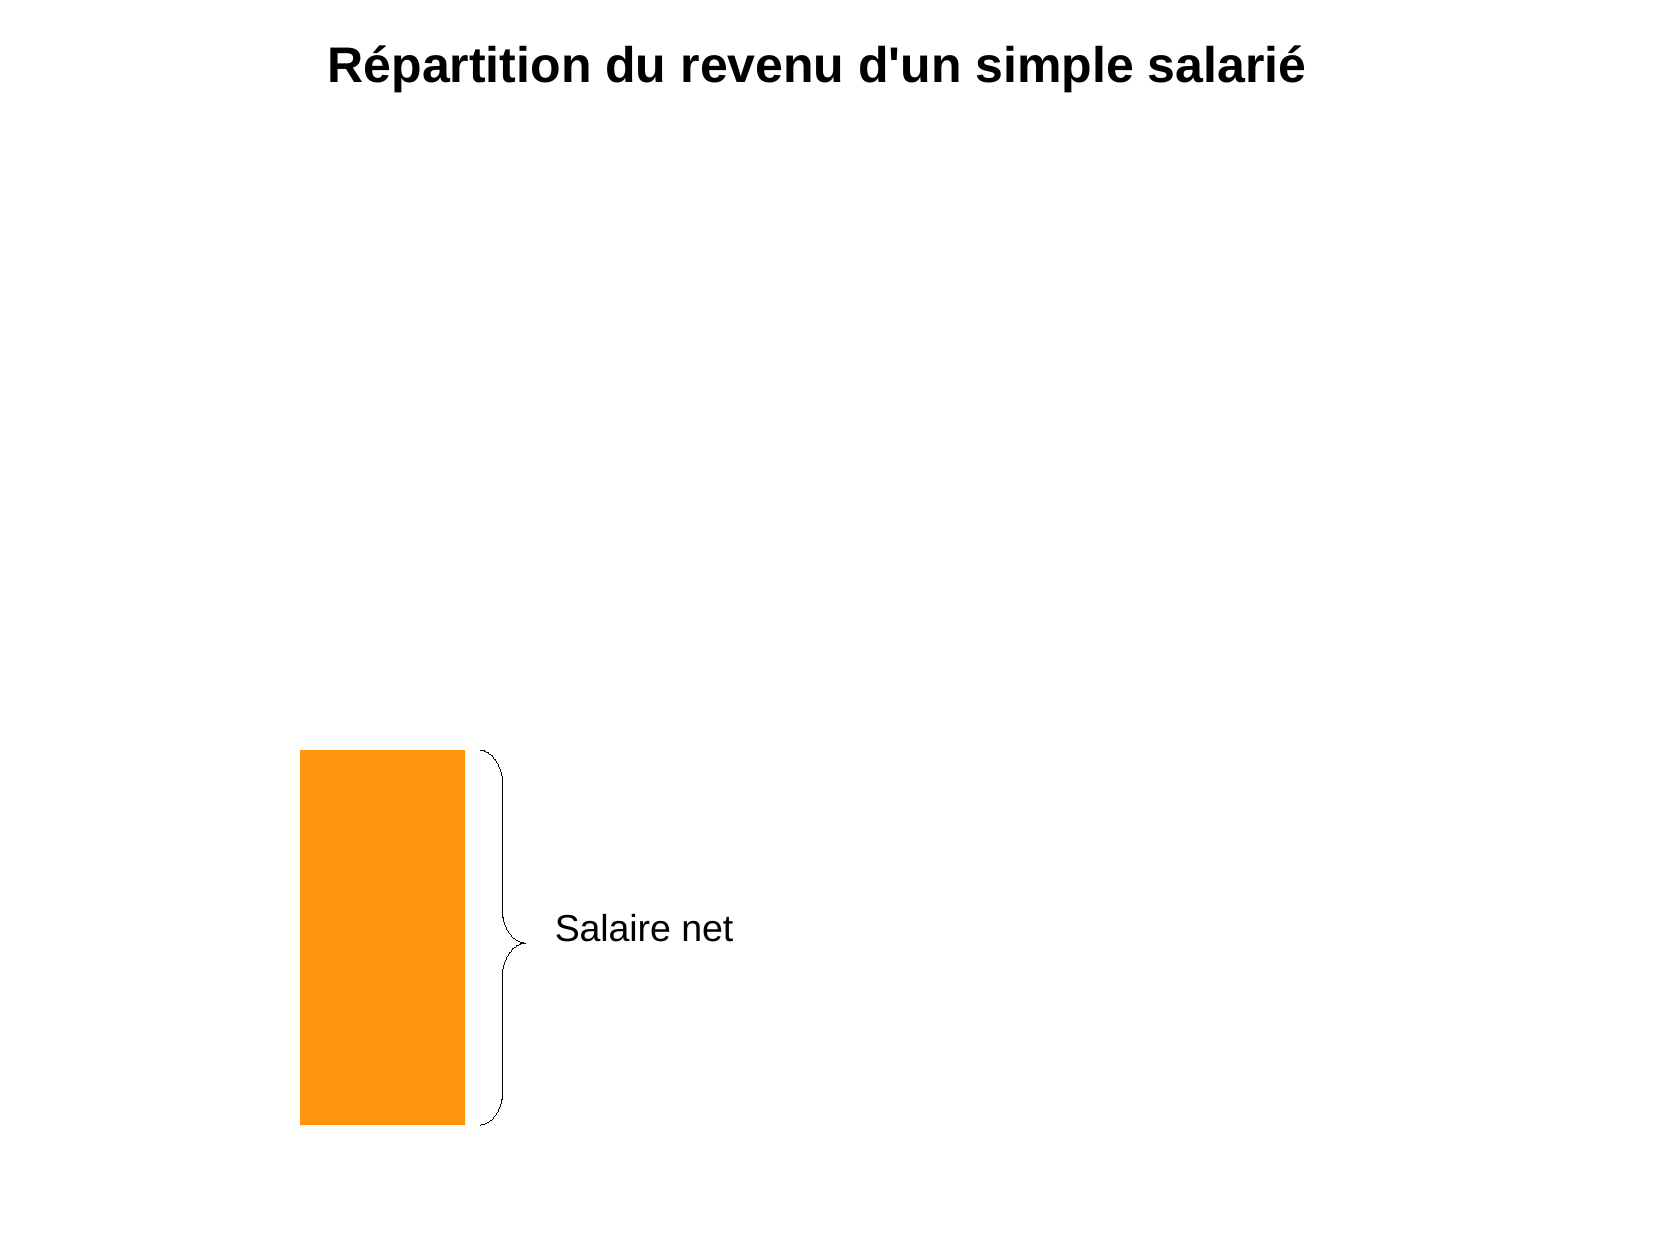

Répartition du revenu d'un simple salarié
Salaire net